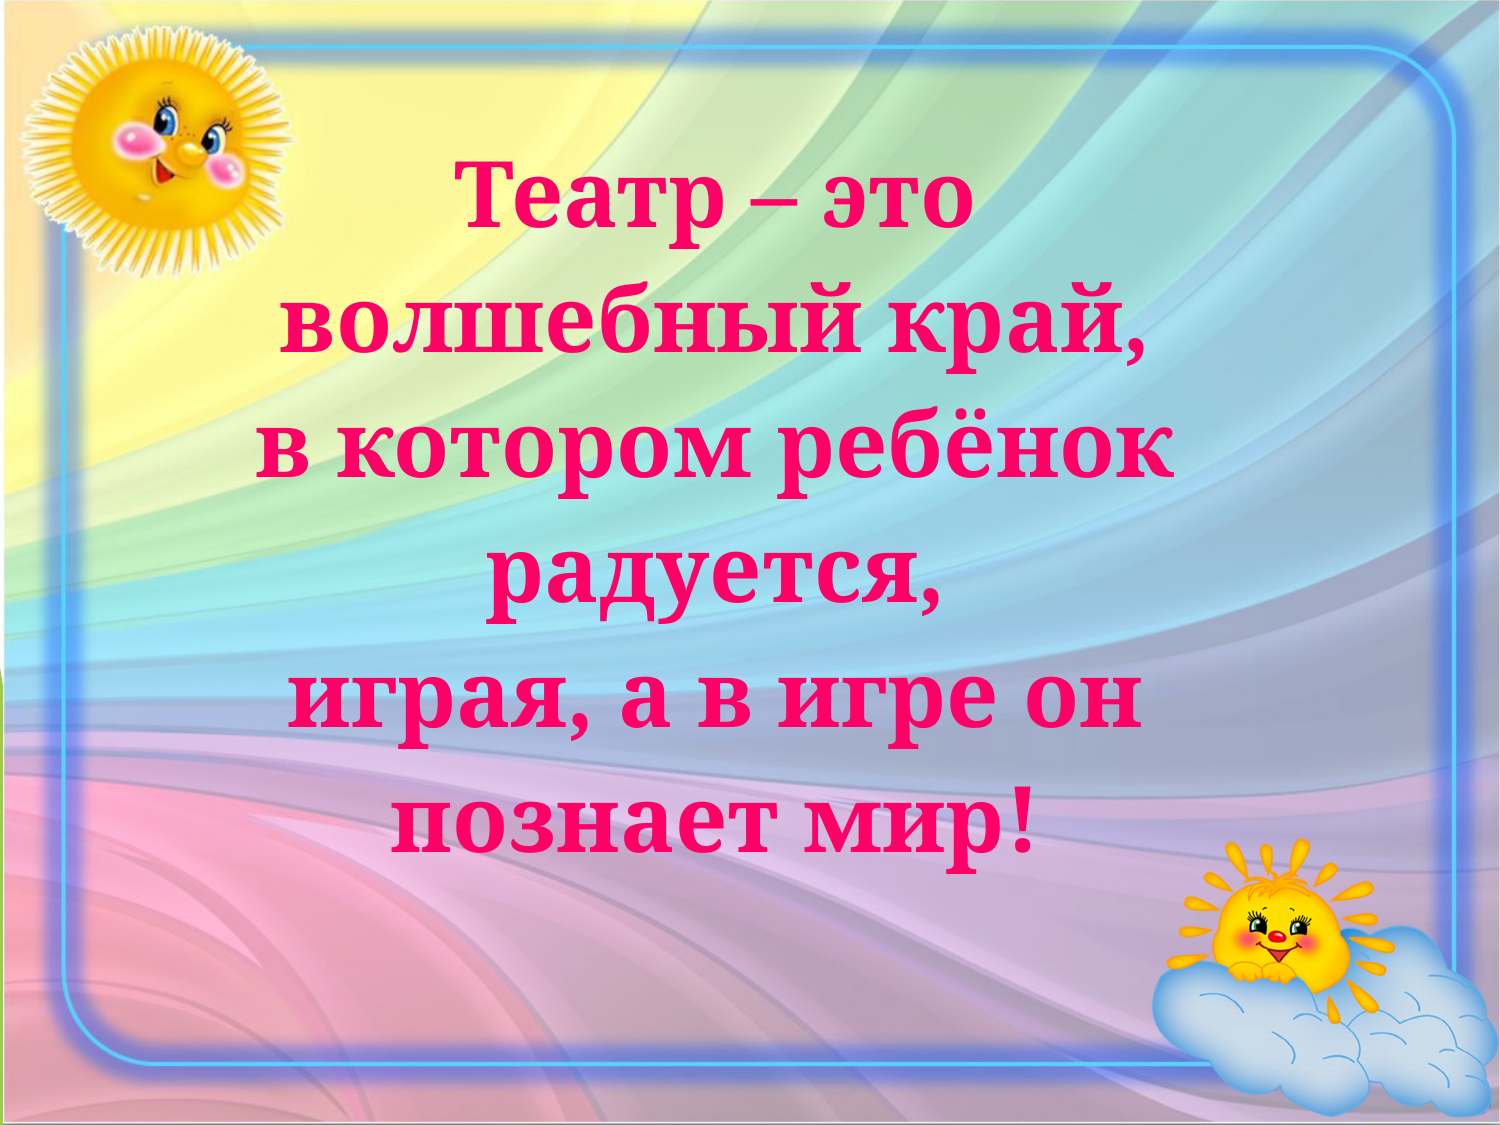

Театр – это волшебный край,
в котором ребёнок радуется,
играя, а в игре он познает мир!